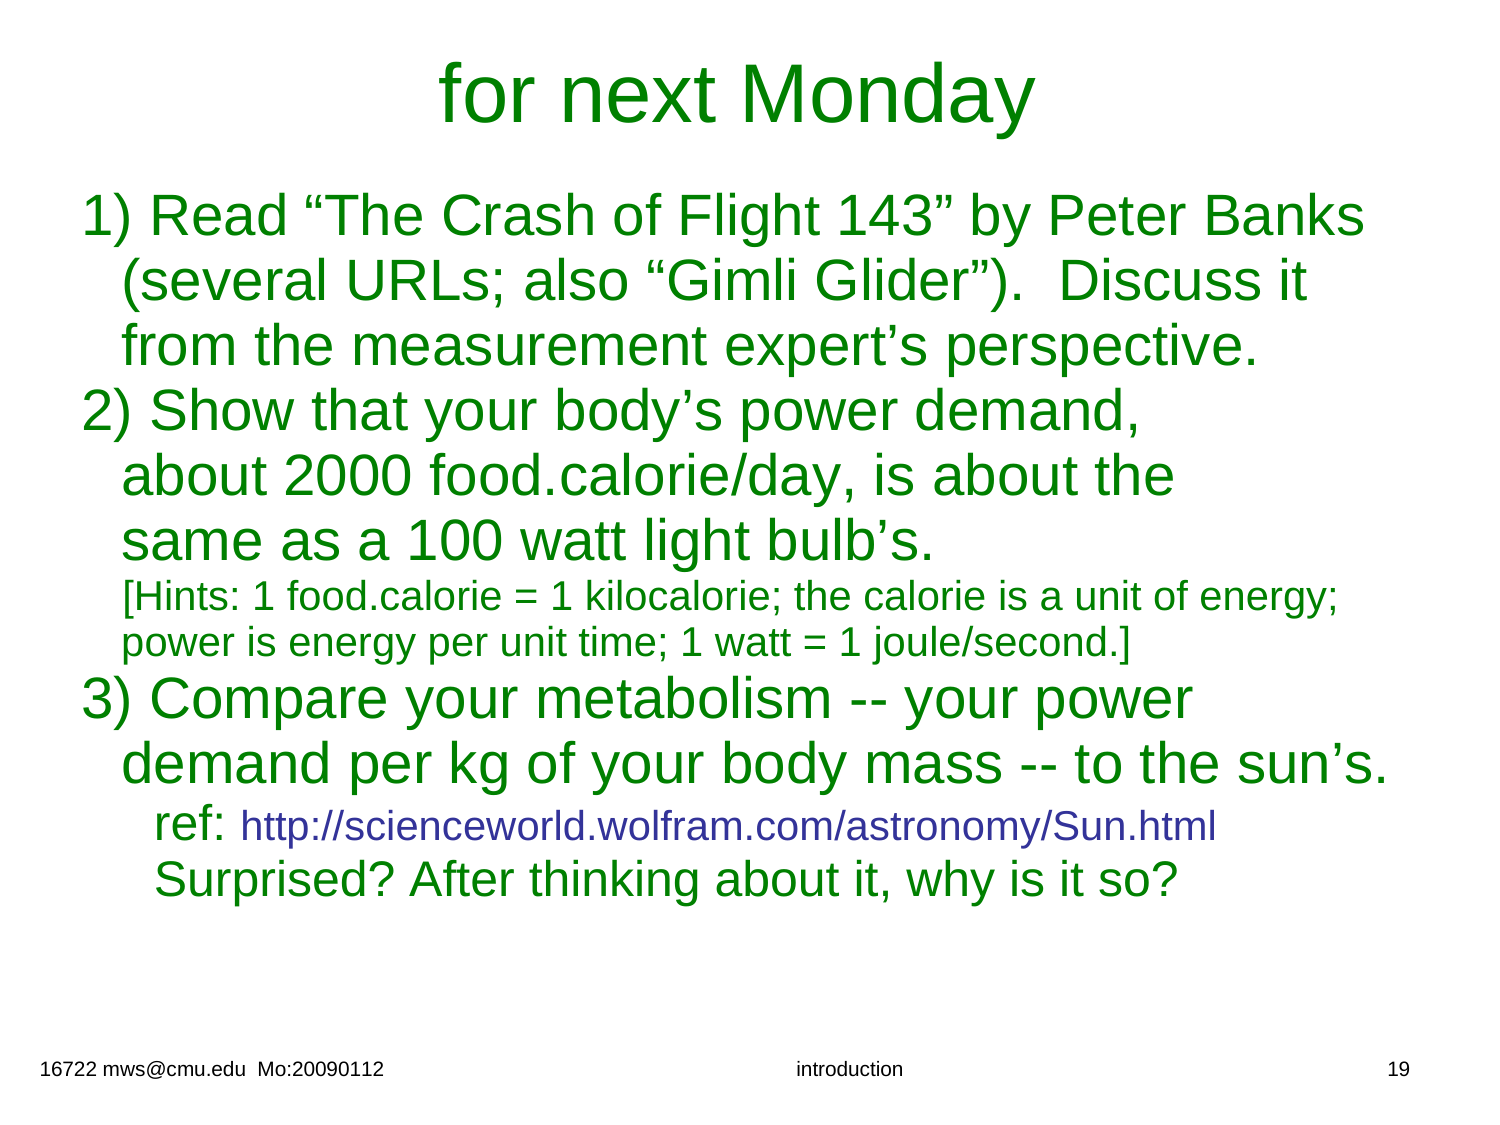

# for next Monday
 1) Read “The Crash of Flight 143” by Peter Banks (several URLs; also “Gimli Glider”). Discuss it from the measurement expert’s perspective.
 2) Show that your body’s power demand,
about 2000 food.calorie/day, is about the
same as a 100 watt light bulb’s.
 [Hints: 1 food.calorie = 1 kilocalorie; the calorie is a unit of energy; power is energy per unit time; 1 watt = 1 joule/second.]
 3) Compare your metabolism -- your power demand per kg of your body mass -- to the sun’s.
 ref: http://scienceworld.wolfram.com/astronomy/Sun.html
 Surprised? After thinking about it, why is it so?
16722 mws@cmu.edu Mo:20090112
introduction
19